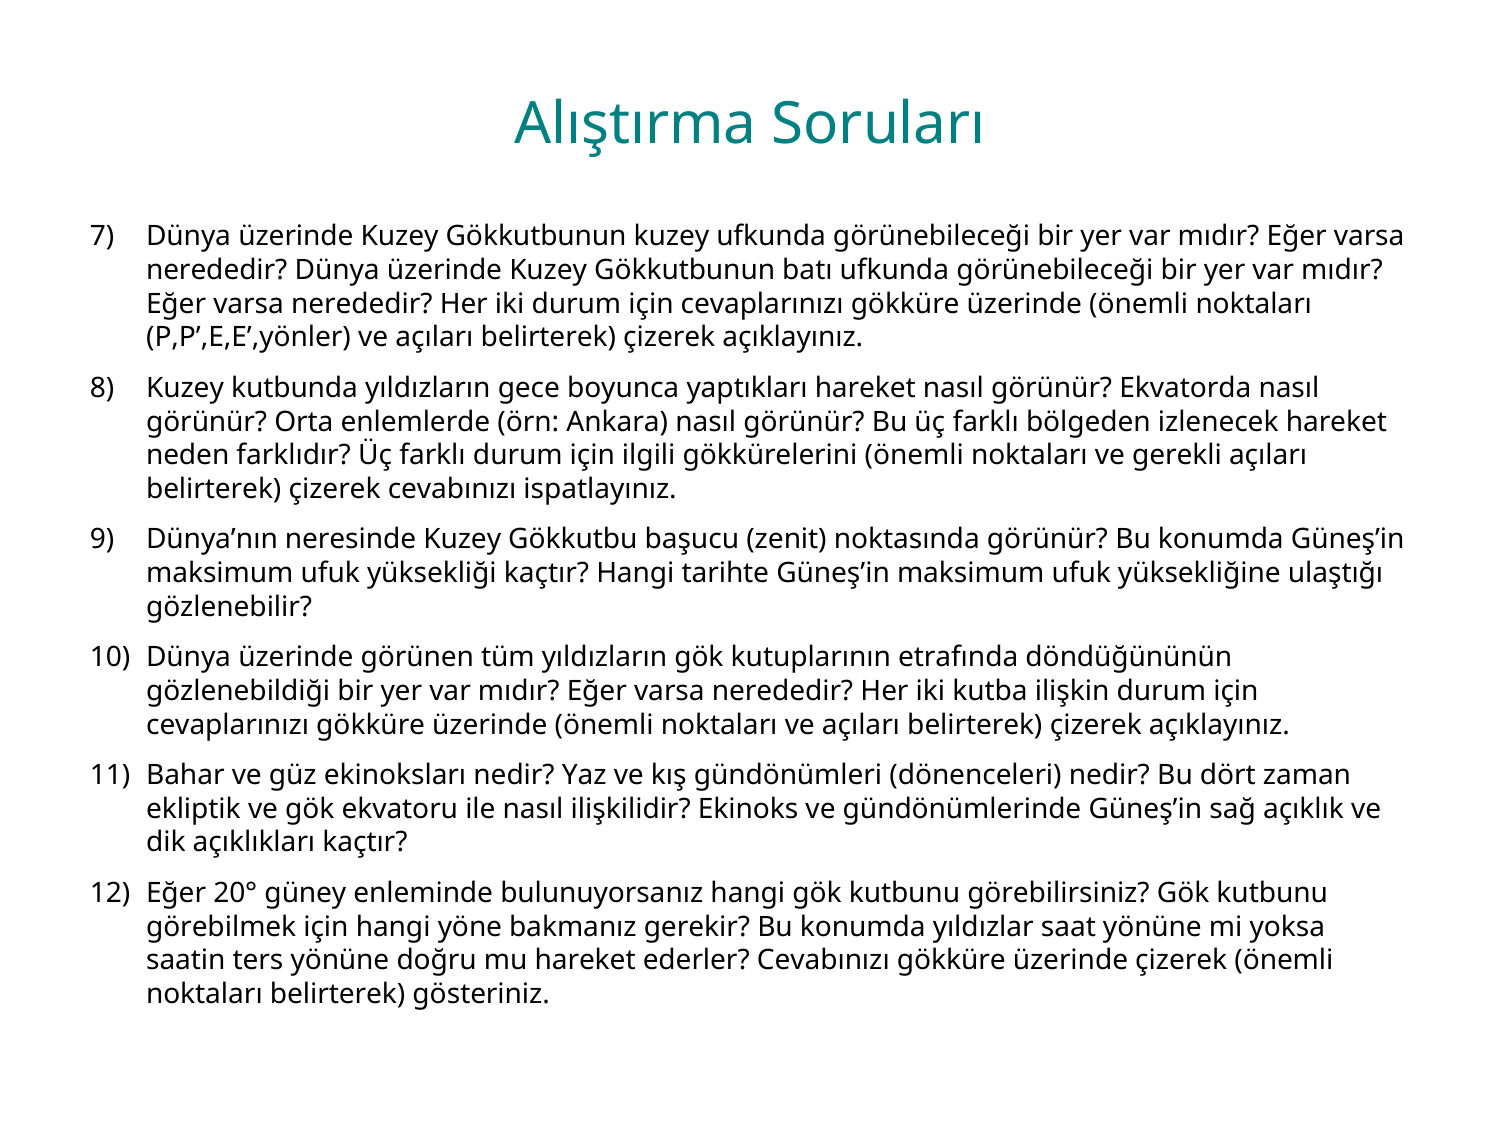

# Alıştırma Soruları
Dünya üzerinde Kuzey Gökkutbunun kuzey ufkunda görünebileceği bir yer var mıdır? Eğer varsa nerededir? Dünya üzerinde Kuzey Gökkutbunun batı ufkunda görünebileceği bir yer var mıdır? Eğer varsa nerededir? Her iki durum için cevaplarınızı gökküre üzerinde (önemli noktaları (P,P’,E,E’,yönler) ve açıları belirterek) çizerek açıklayınız.
Kuzey kutbunda yıldızların gece boyunca yaptıkları hareket nasıl görünür? Ekvatorda nasıl görünür? Orta enlemlerde (örn: Ankara) nasıl görünür? Bu üç farklı bölgeden izlenecek hareket neden farklıdır? Üç farklı durum için ilgili gökkürelerini (önemli noktaları ve gerekli açıları belirterek) çizerek cevabınızı ispatlayınız.
Dünya’nın neresinde Kuzey Gökkutbu başucu (zenit) noktasında görünür? Bu konumda Güneş’in maksimum ufuk yüksekliği kaçtır? Hangi tarihte Güneş’in maksimum ufuk yüksekliğine ulaştığı gözlenebilir?
Dünya üzerinde görünen tüm yıldızların gök kutuplarının etrafında döndüğününün gözlenebildiği bir yer var mıdır? Eğer varsa nerededir? Her iki kutba ilişkin durum için cevaplarınızı gökküre üzerinde (önemli noktaları ve açıları belirterek) çizerek açıklayınız.
Bahar ve güz ekinoksları nedir? Yaz ve kış gündönümleri (dönenceleri) nedir? Bu dört zaman ekliptik ve gök ekvatoru ile nasıl ilişkilidir? Ekinoks ve gündönümlerinde Güneş’in sağ açıklık ve dik açıklıkları kaçtır?
Eğer 20° güney enleminde bulunuyorsanız hangi gök kutbunu görebilirsiniz? Gök kutbunu görebilmek için hangi yöne bakmanız gerekir? Bu konumda yıldızlar saat yönüne mi yoksa saatin ters yönüne doğru mu hareket ederler? Cevabınızı gökküre üzerinde çizerek (önemli noktaları belirterek) gösteriniz.